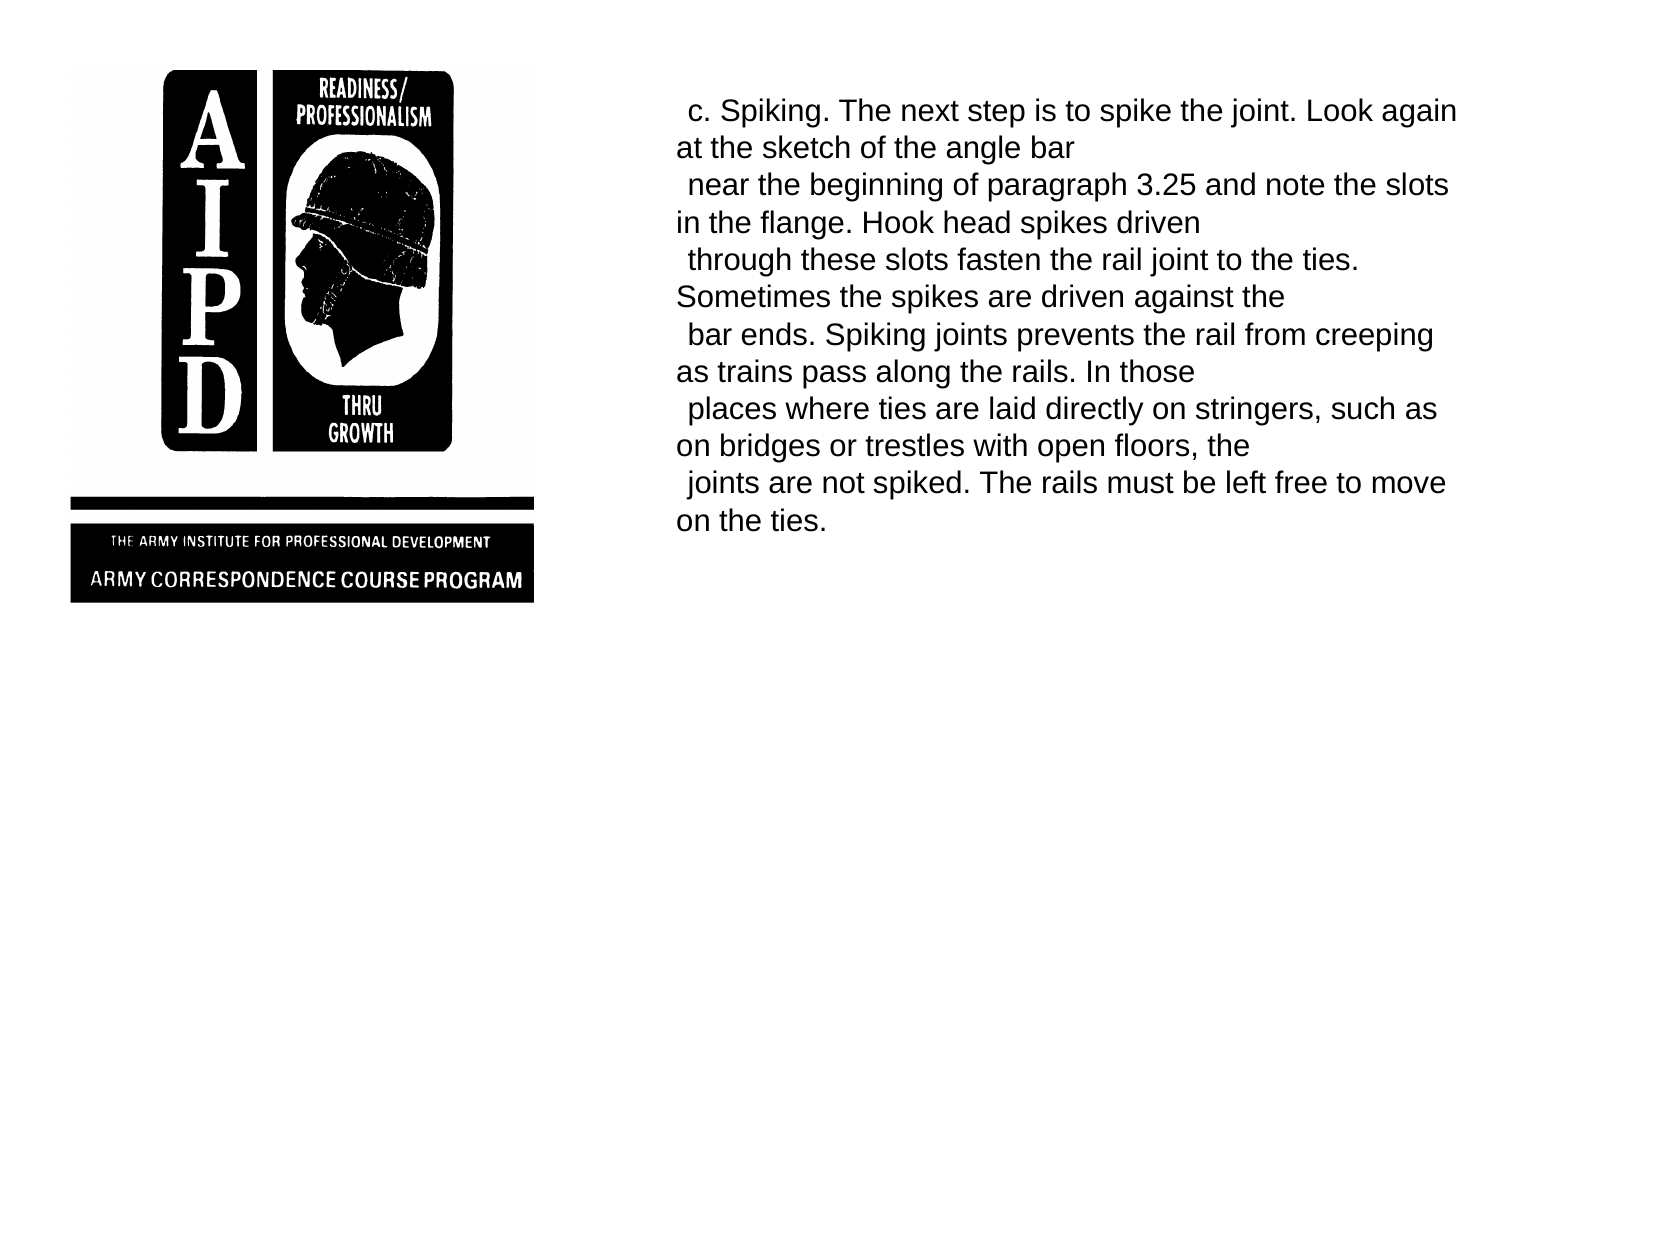

c. Spiking. The next step is to spike the joint. Look again at the sketch of the angle bar
near the beginning of paragraph 3.25 and note the slots in the flange. Hook head spikes driven
through these slots fasten the rail joint to the ties. Sometimes the spikes are driven against the
bar ends. Spiking joints prevents the rail from creeping as trains pass along the rails. In those
places where ties are laid directly on stringers, such as on bridges or trestles with open floors, the
joints are not spiked. The rails must be left free to move on the ties.